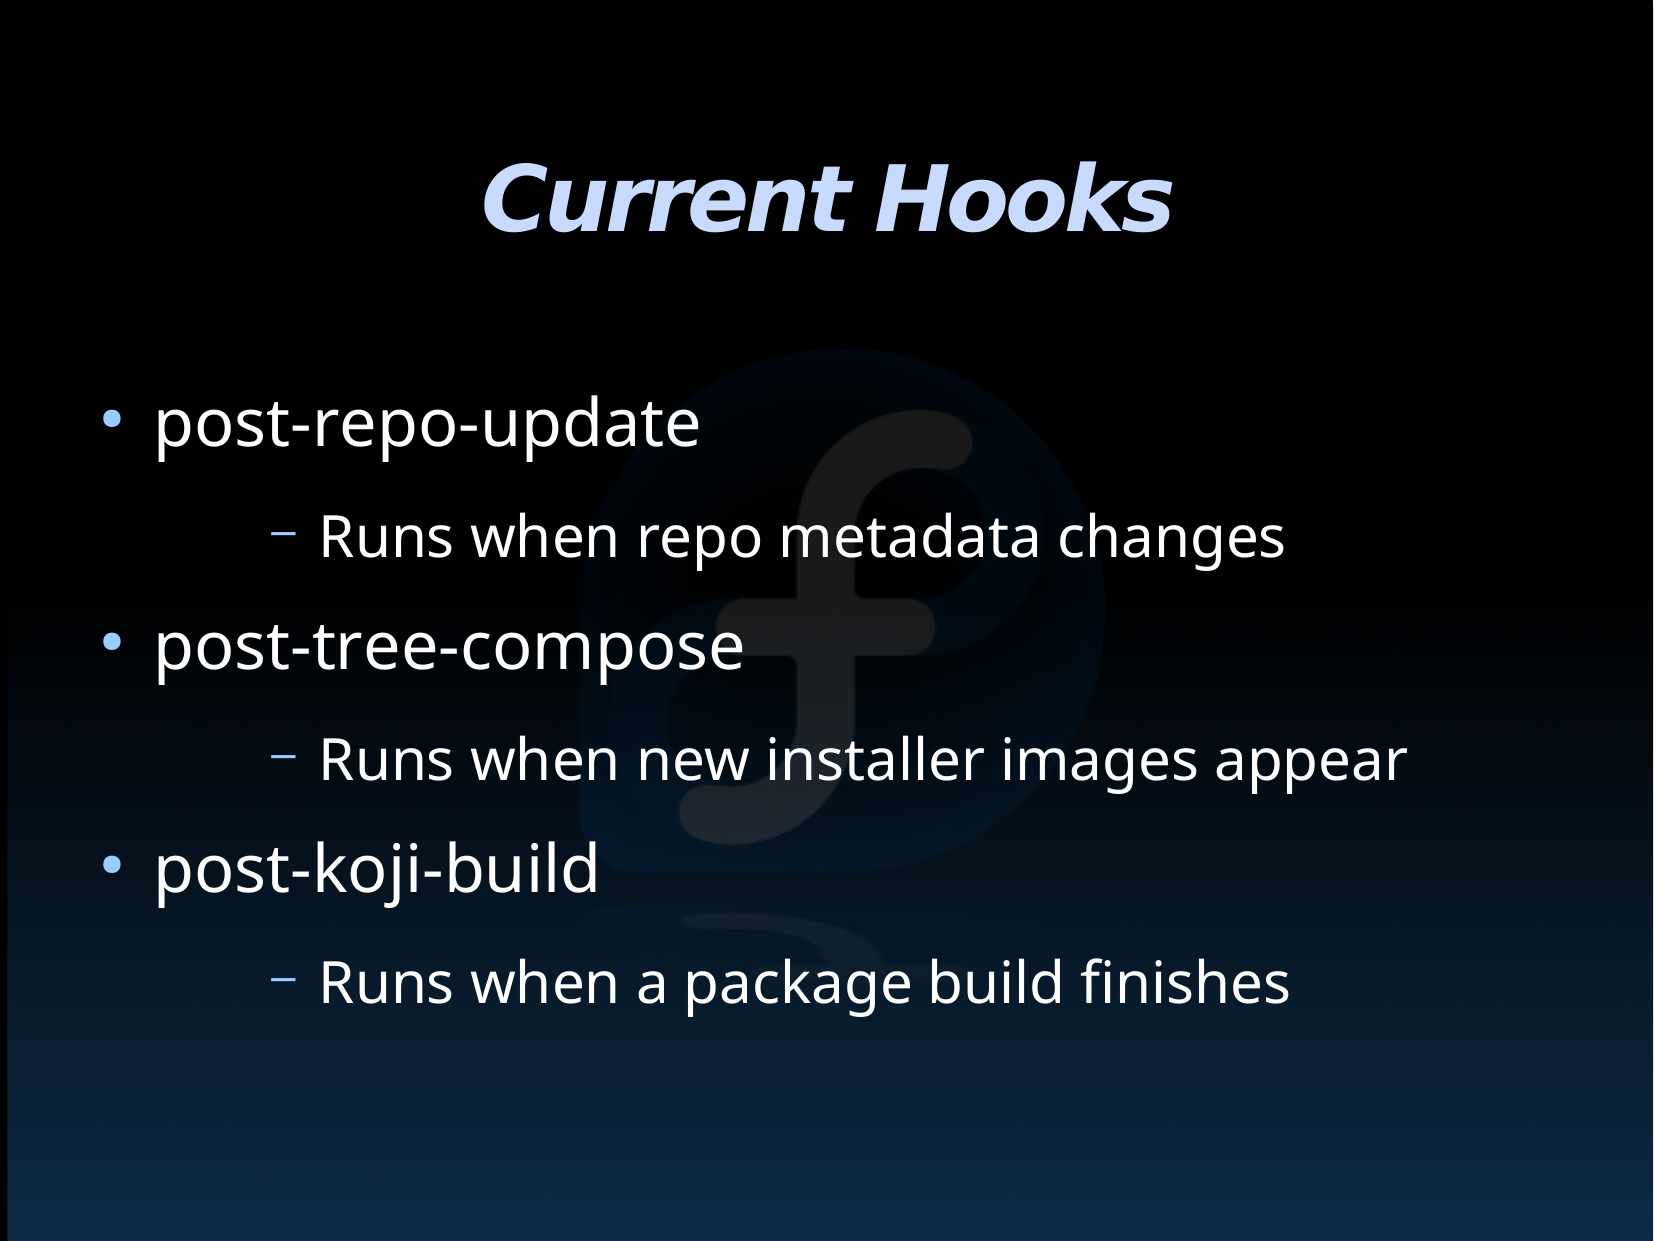

# Current Hooks
post-repo-update
Runs when repo metadata changes
post-tree-compose
Runs when new installer images appear
post-koji-build
Runs when a package build finishes